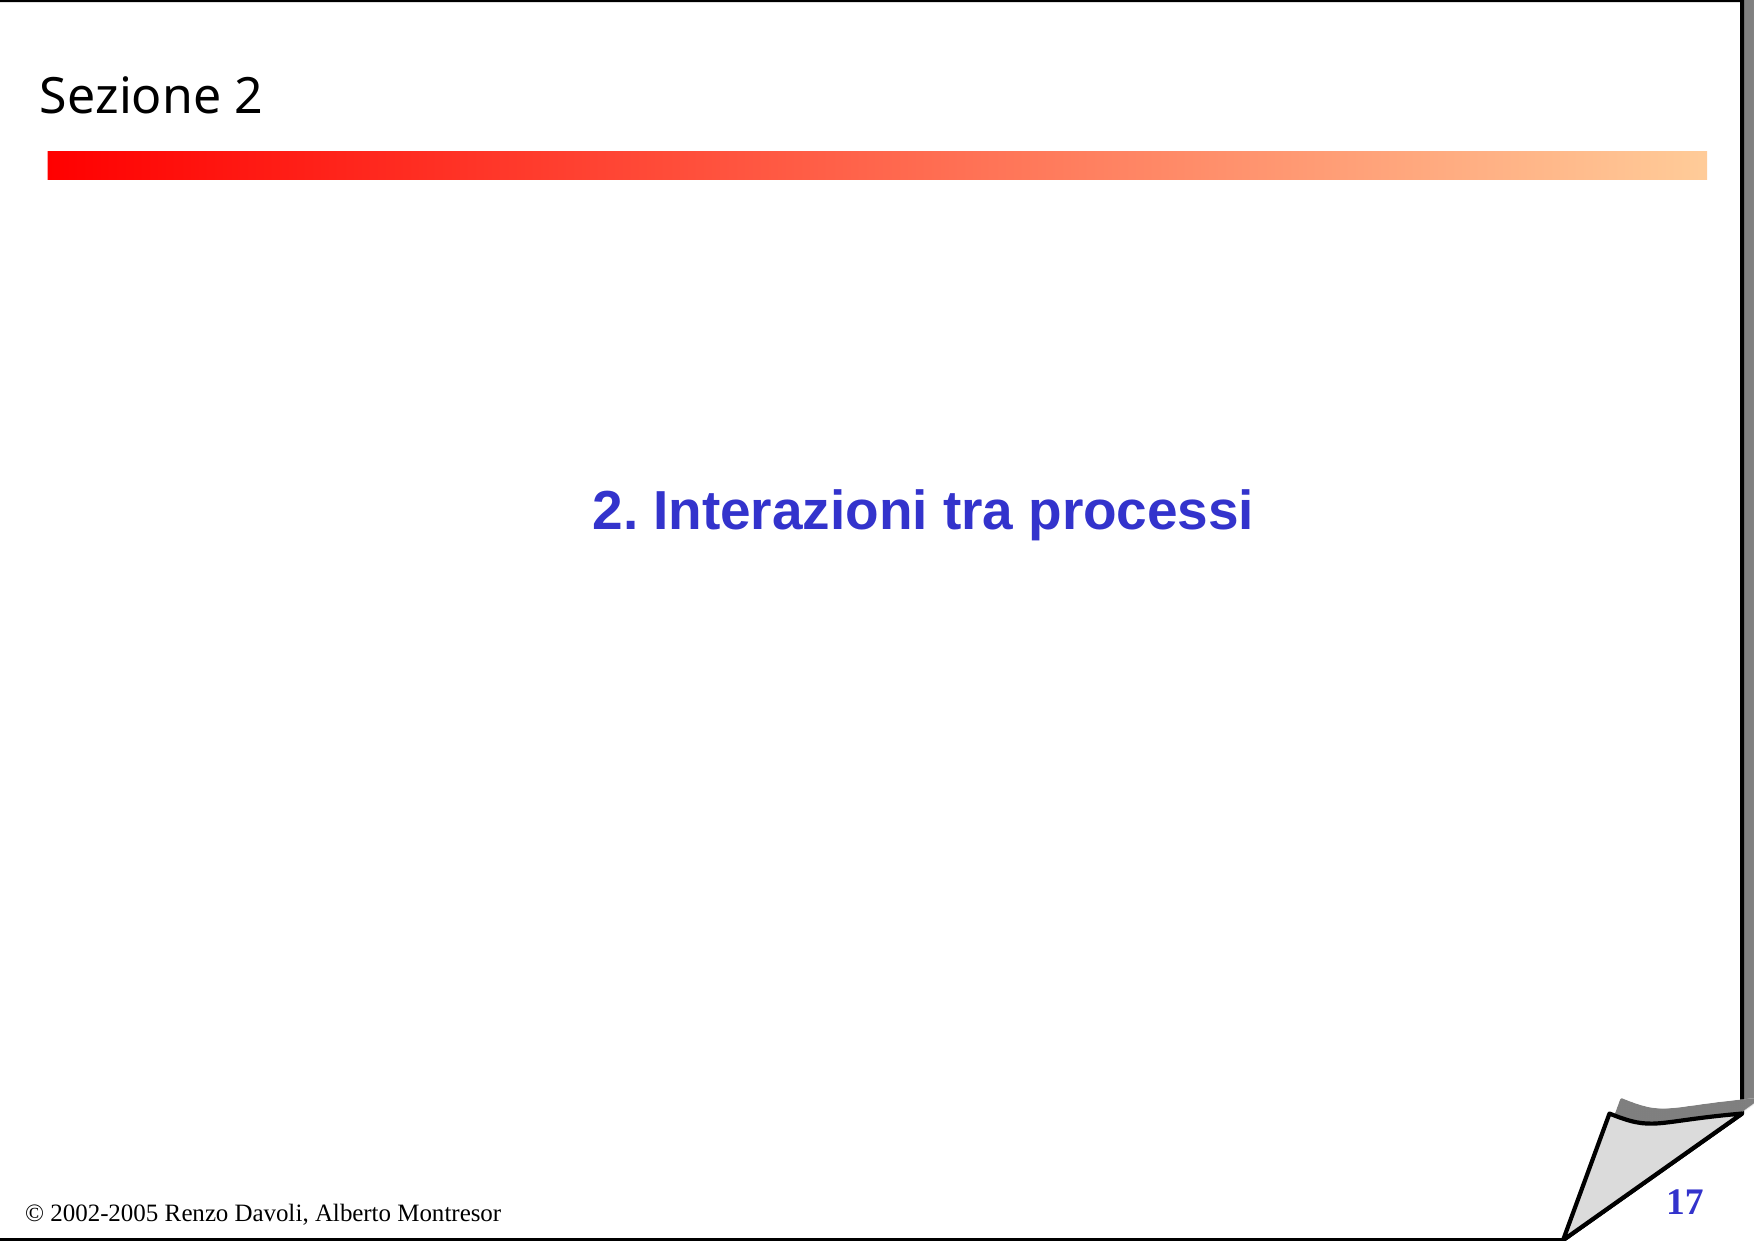

# Sezione 2
2. Interazioni tra processi